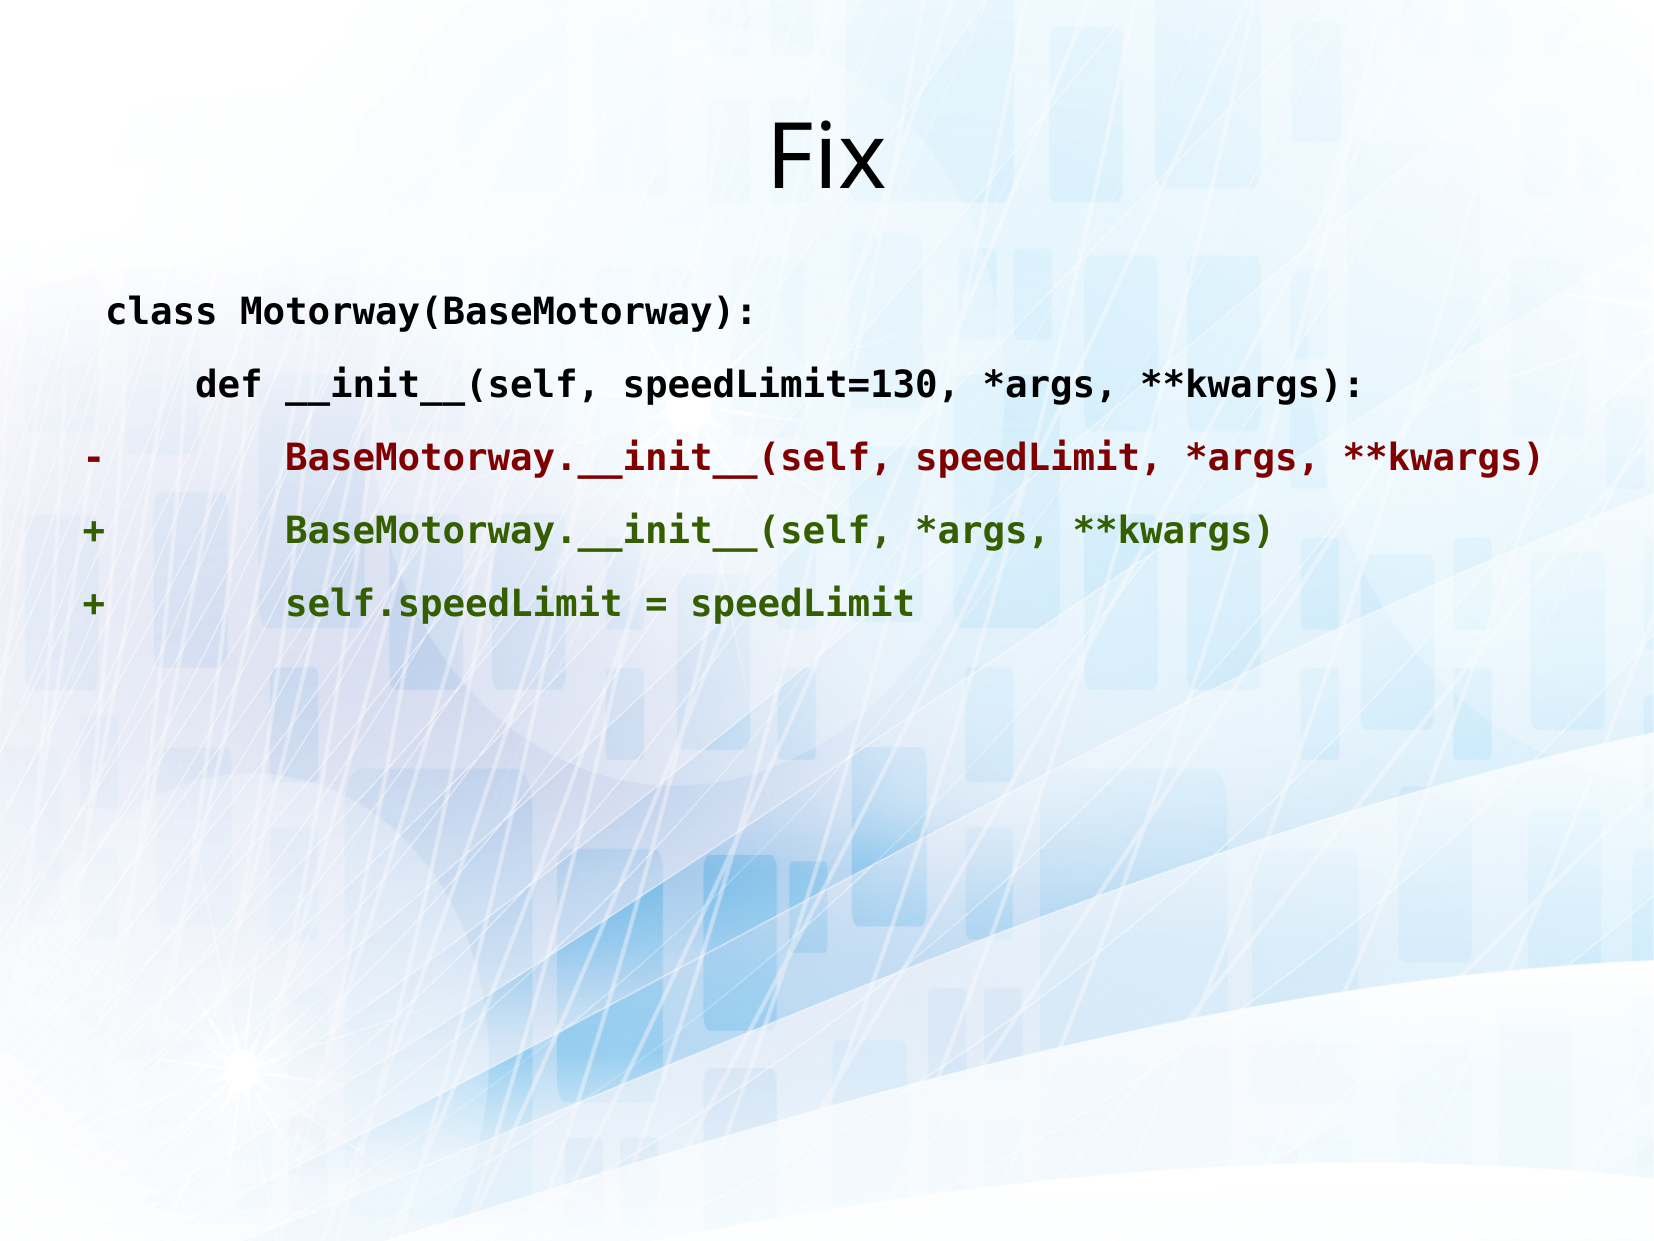

# Fix
 class Motorway(BaseMotorway):
 def __init__(self, speedLimit=130, *args, **kwargs):
- BaseMotorway.__init__(self, speedLimit, *args, **kwargs)
+ BaseMotorway.__init__(self, *args, **kwargs)
+ self.speedLimit = speedLimit